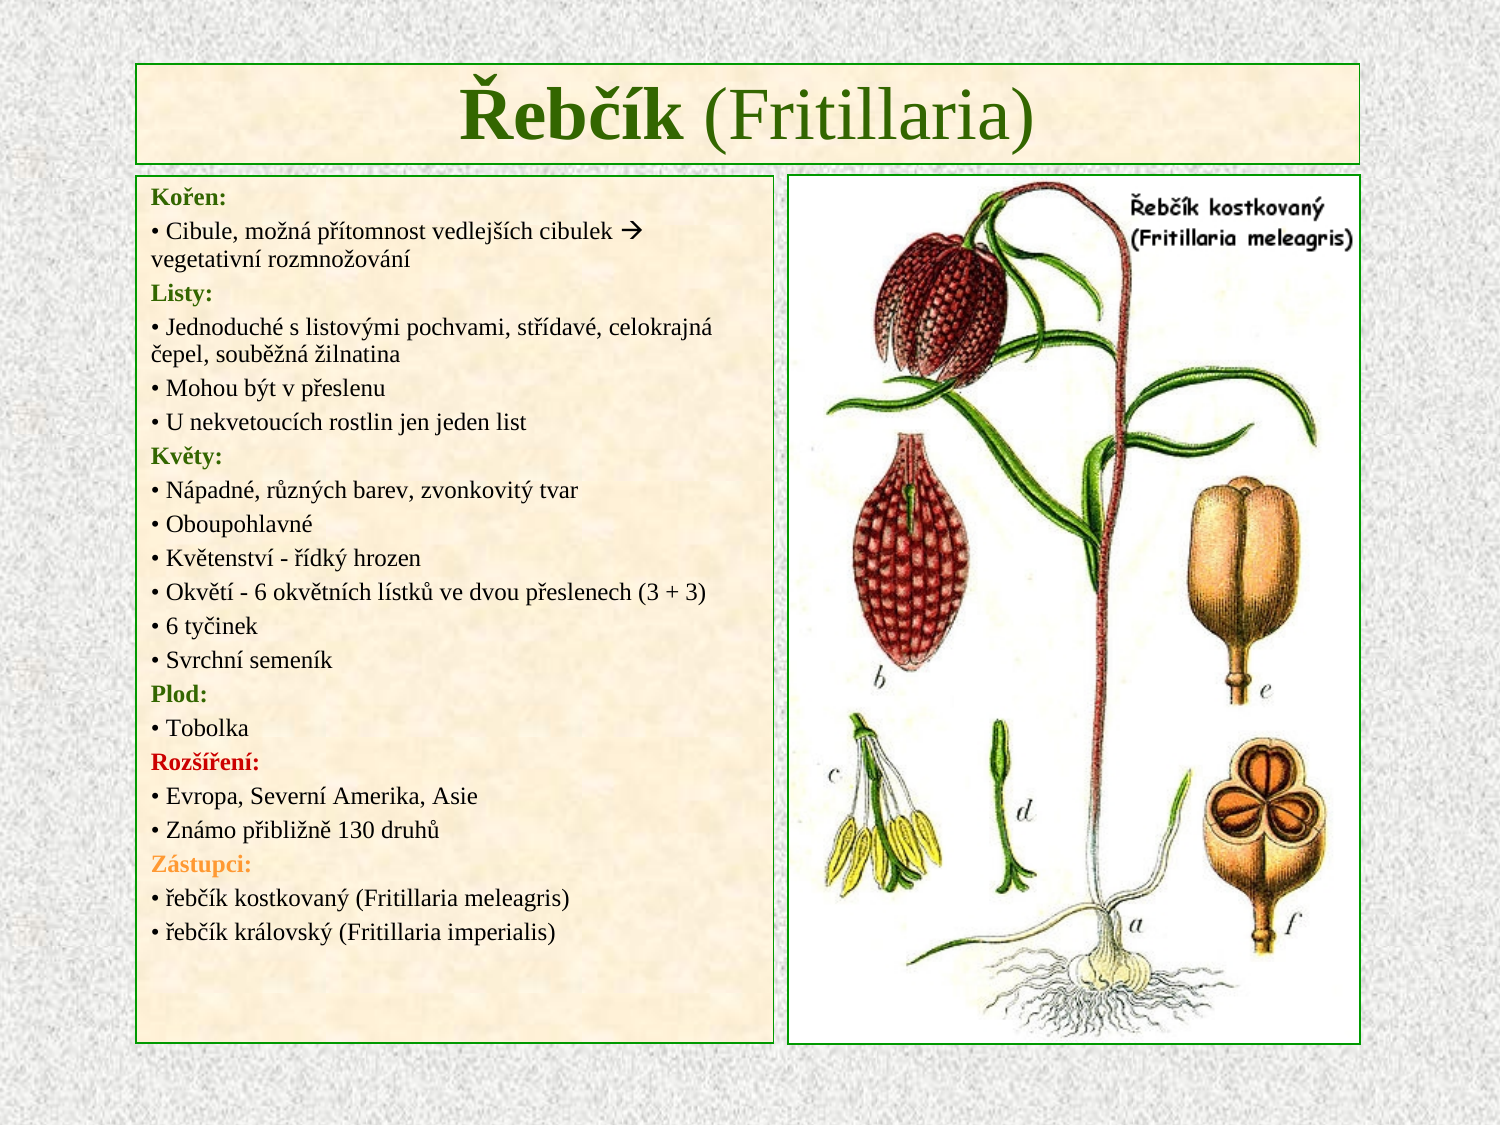

# Řebčík (Fritillaria)
Kořen:
 Cibule, možná přítomnost vedlejších cibulek  vegetativní rozmnožování
Listy:
 Jednoduché s listovými pochvami, střídavé, celokrajná čepel, souběžná žilnatina
 Mohou být v přeslenu
 U nekvetoucích rostlin jen jeden list
Květy:
 Nápadné, různých barev, zvonkovitý tvar
 Oboupohlavné
 Květenství - řídký hrozen
 Okvětí - 6 okvětních lístků ve dvou přeslenech (3 + 3)
 6 tyčinek
 Svrchní semeník
Plod:
 Tobolka
Rozšíření:
 Evropa, Severní Amerika, Asie
 Známo přibližně 130 druhů
Zástupci:
 řebčík kostkovaný (Fritillaria meleagris)
 řebčík královský (Fritillaria imperialis)